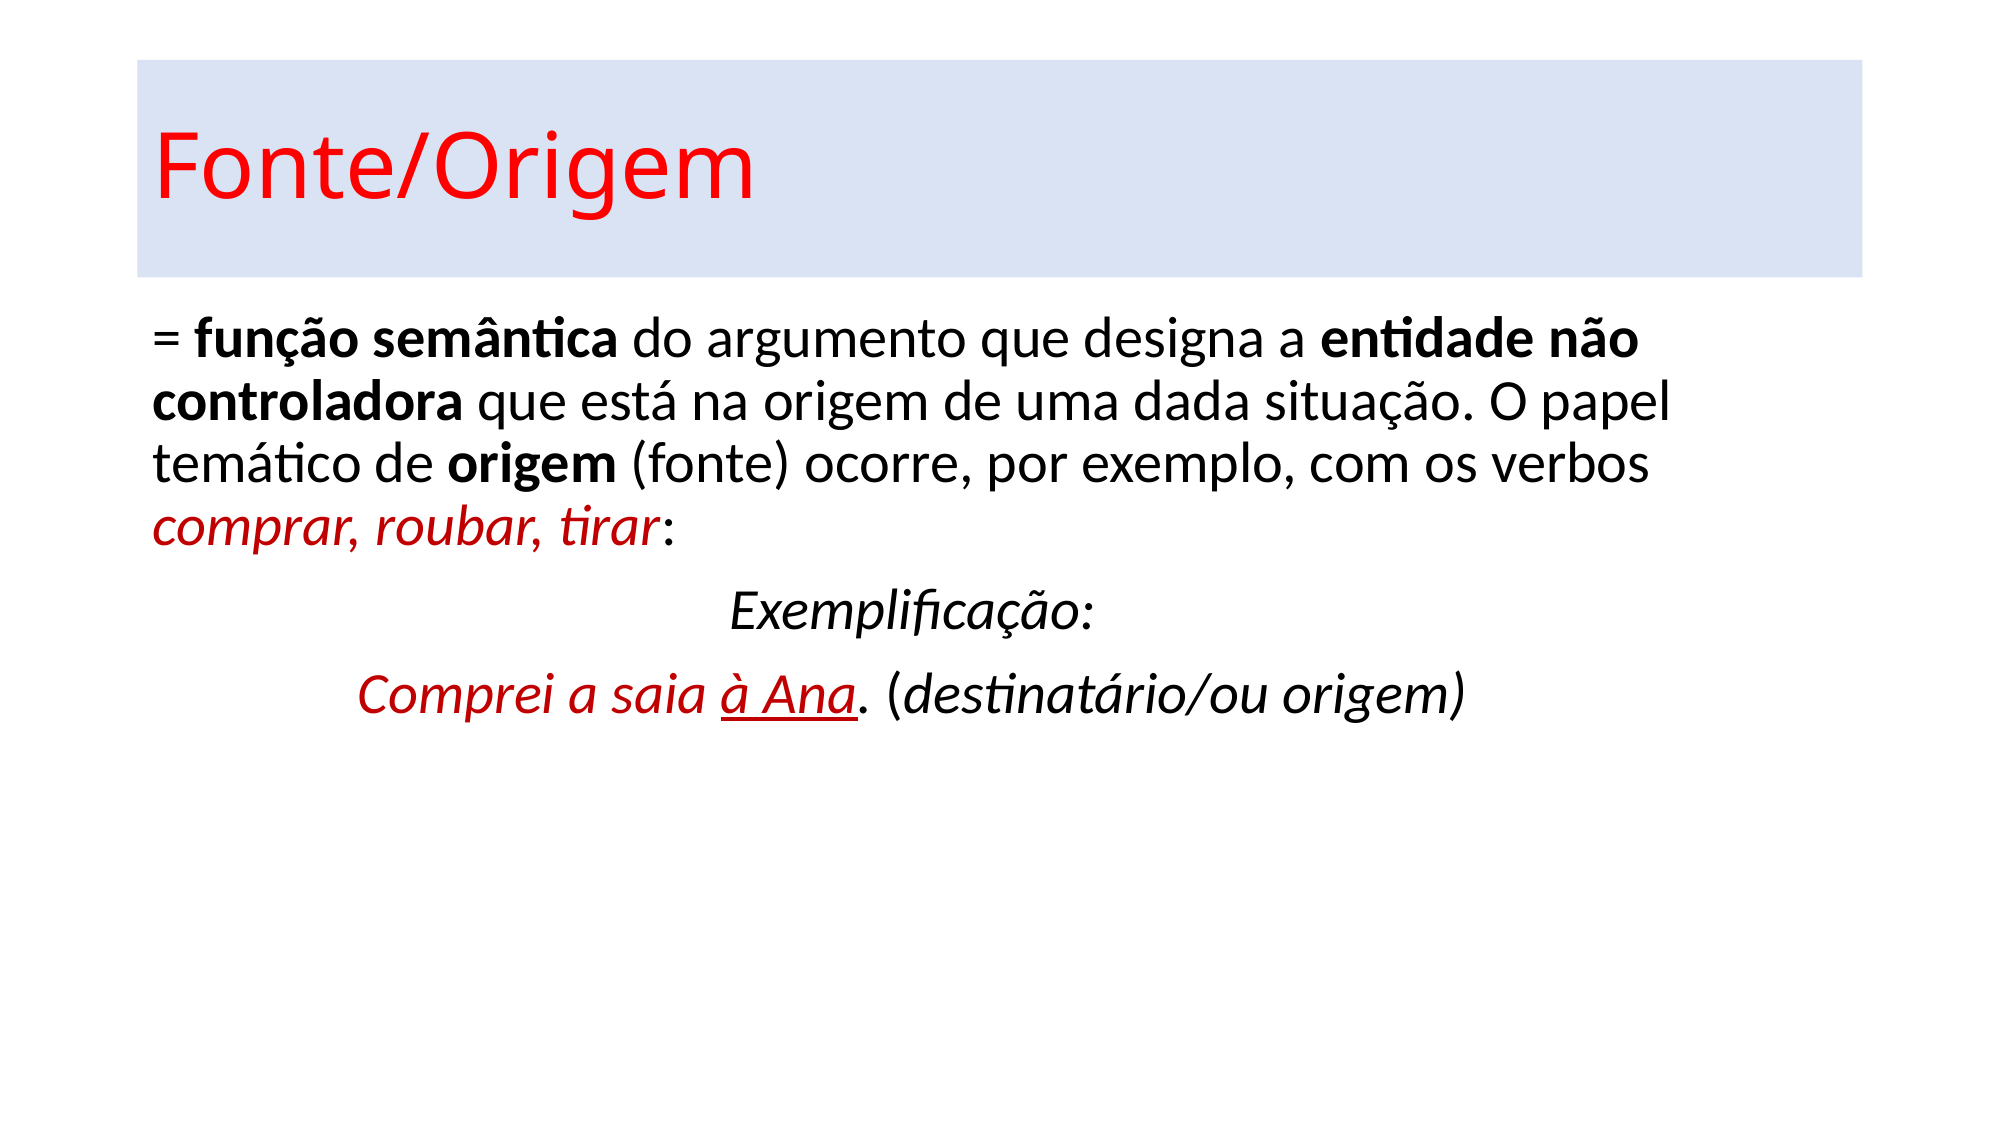

# Fonte/Origem
= função semântica do argumento que designa a entidade não controladora que está na origem de uma dada situação. O papel temático de origem (fonte) ocorre, por exemplo, com os verbos comprar, roubar, tirar:
Exemplificação:
Comprei a saia à Ana. (destinatário/ou origem)